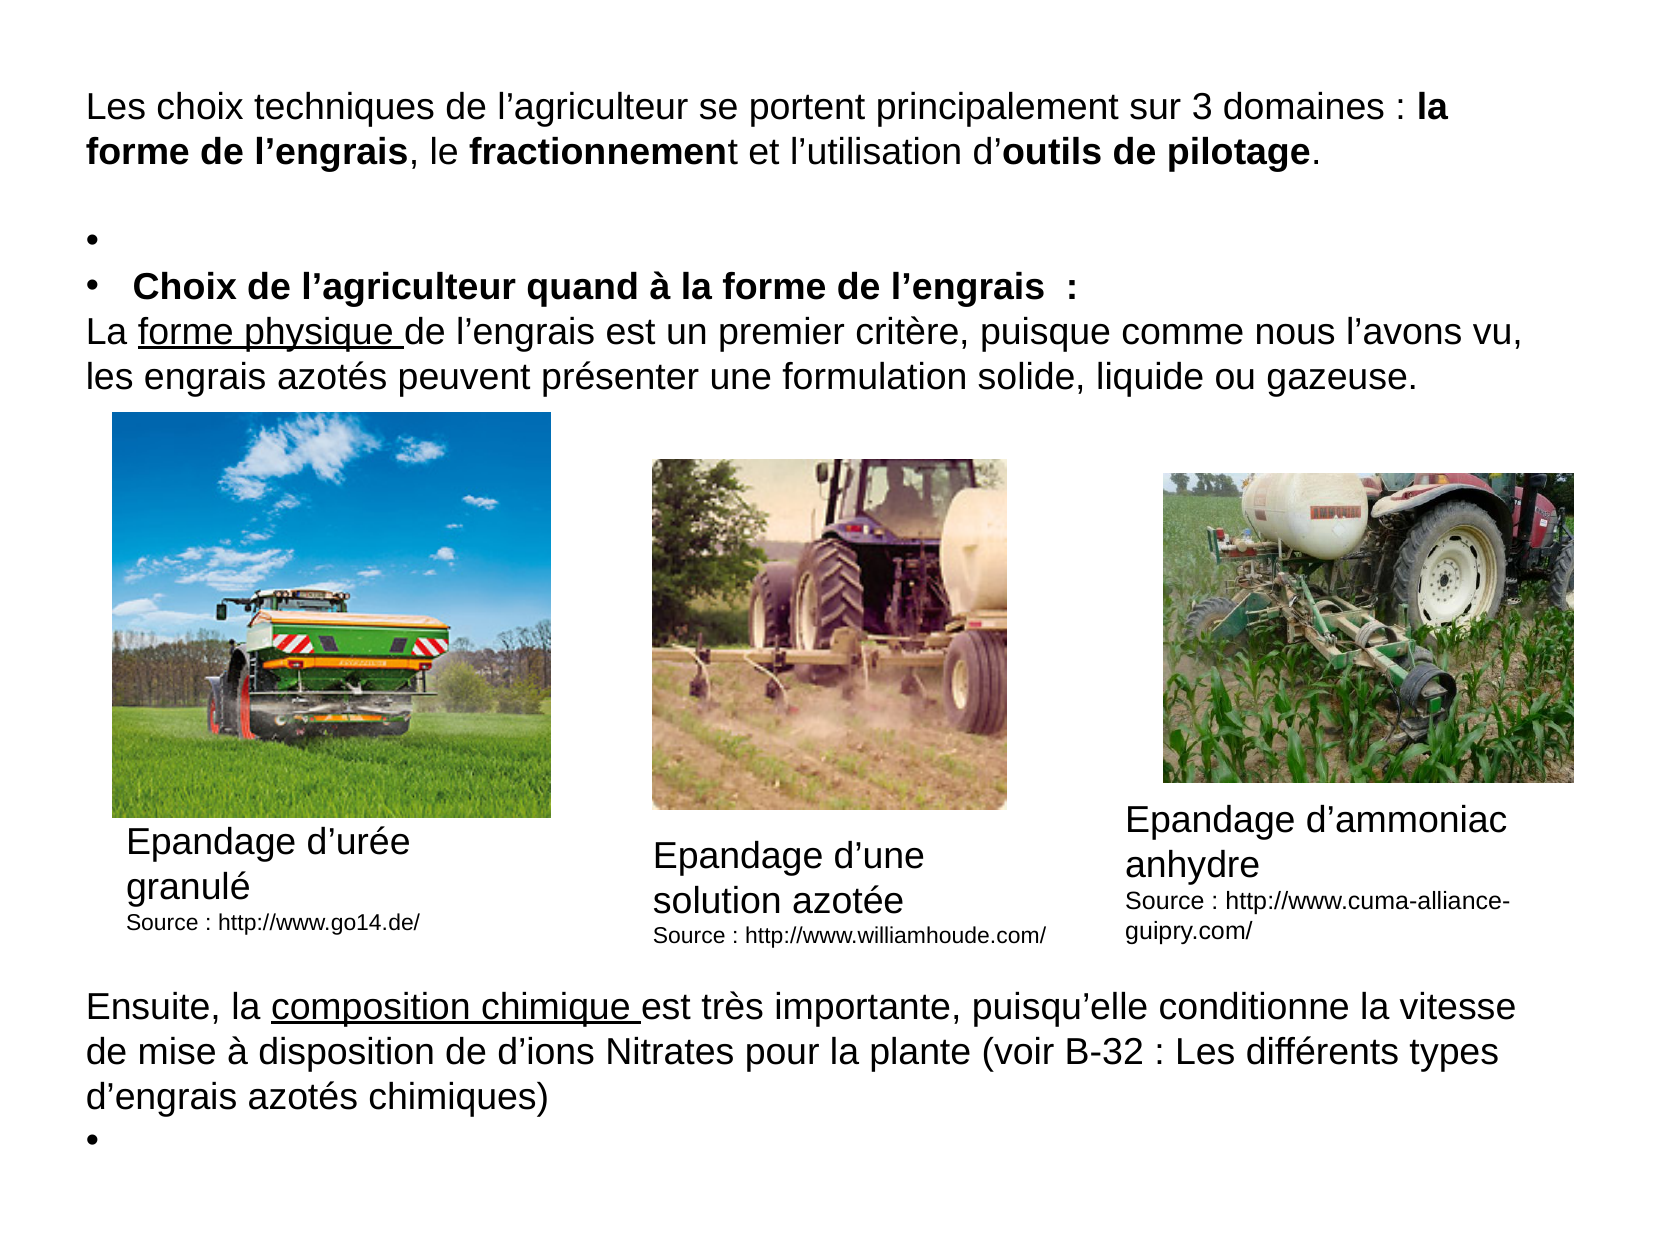

Les choix techniques de l’agriculteur se portent principalement sur 3 domaines : la forme de l’engrais, le fractionnement et l’utilisation d’outils de pilotage.
Choix de l’agriculteur quand à la forme de l’engrais :
La forme physique de l’engrais est un premier critère, puisque comme nous l’avons vu, les engrais azotés peuvent présenter une formulation solide, liquide ou gazeuse.
Ensuite, la composition chimique est très importante, puisqu’elle conditionne la vitesse de mise à disposition de d’ions Nitrates pour la plante (voir B-32 : Les différents types d’engrais azotés chimiques)
Epandage d’ammoniac anhydre
Source : http://www.cuma-alliance-guipry.com/
Epandage d’urée granulé
Source : http://www.go14.de/
Epandage d’une solution azotée
Source : http://www.williamhoude.com/